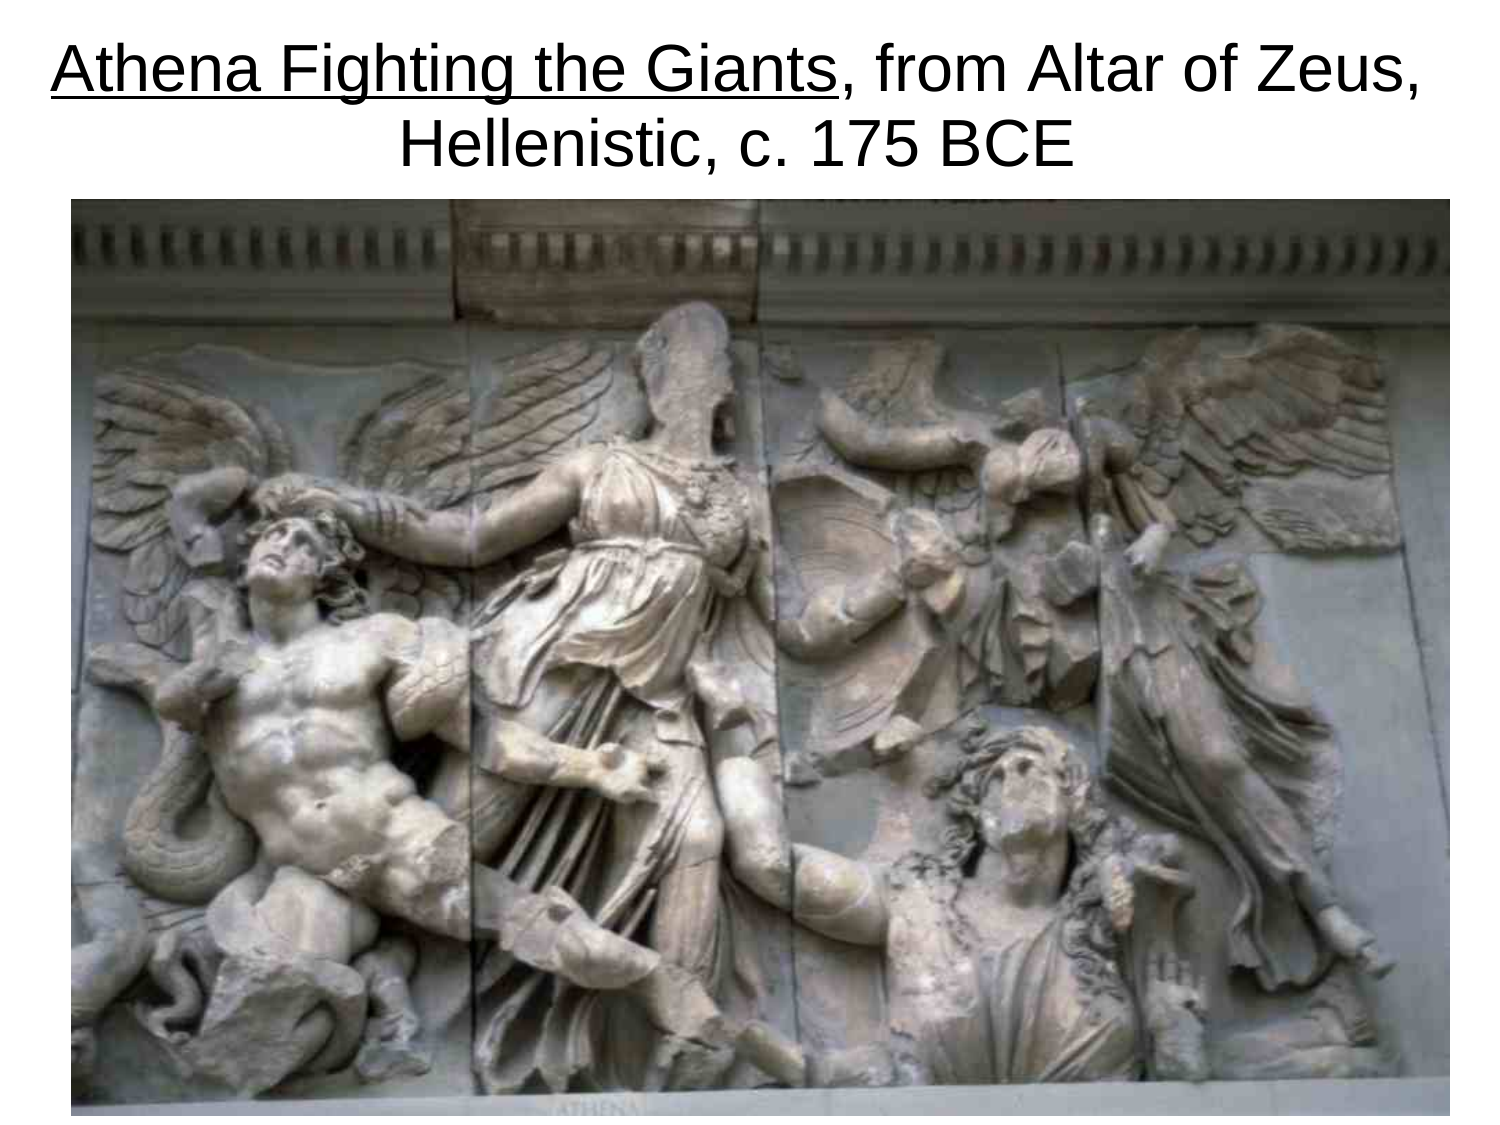

# Athena Fighting the Giants, from Altar of Zeus, Hellenistic, c. 175 BCE